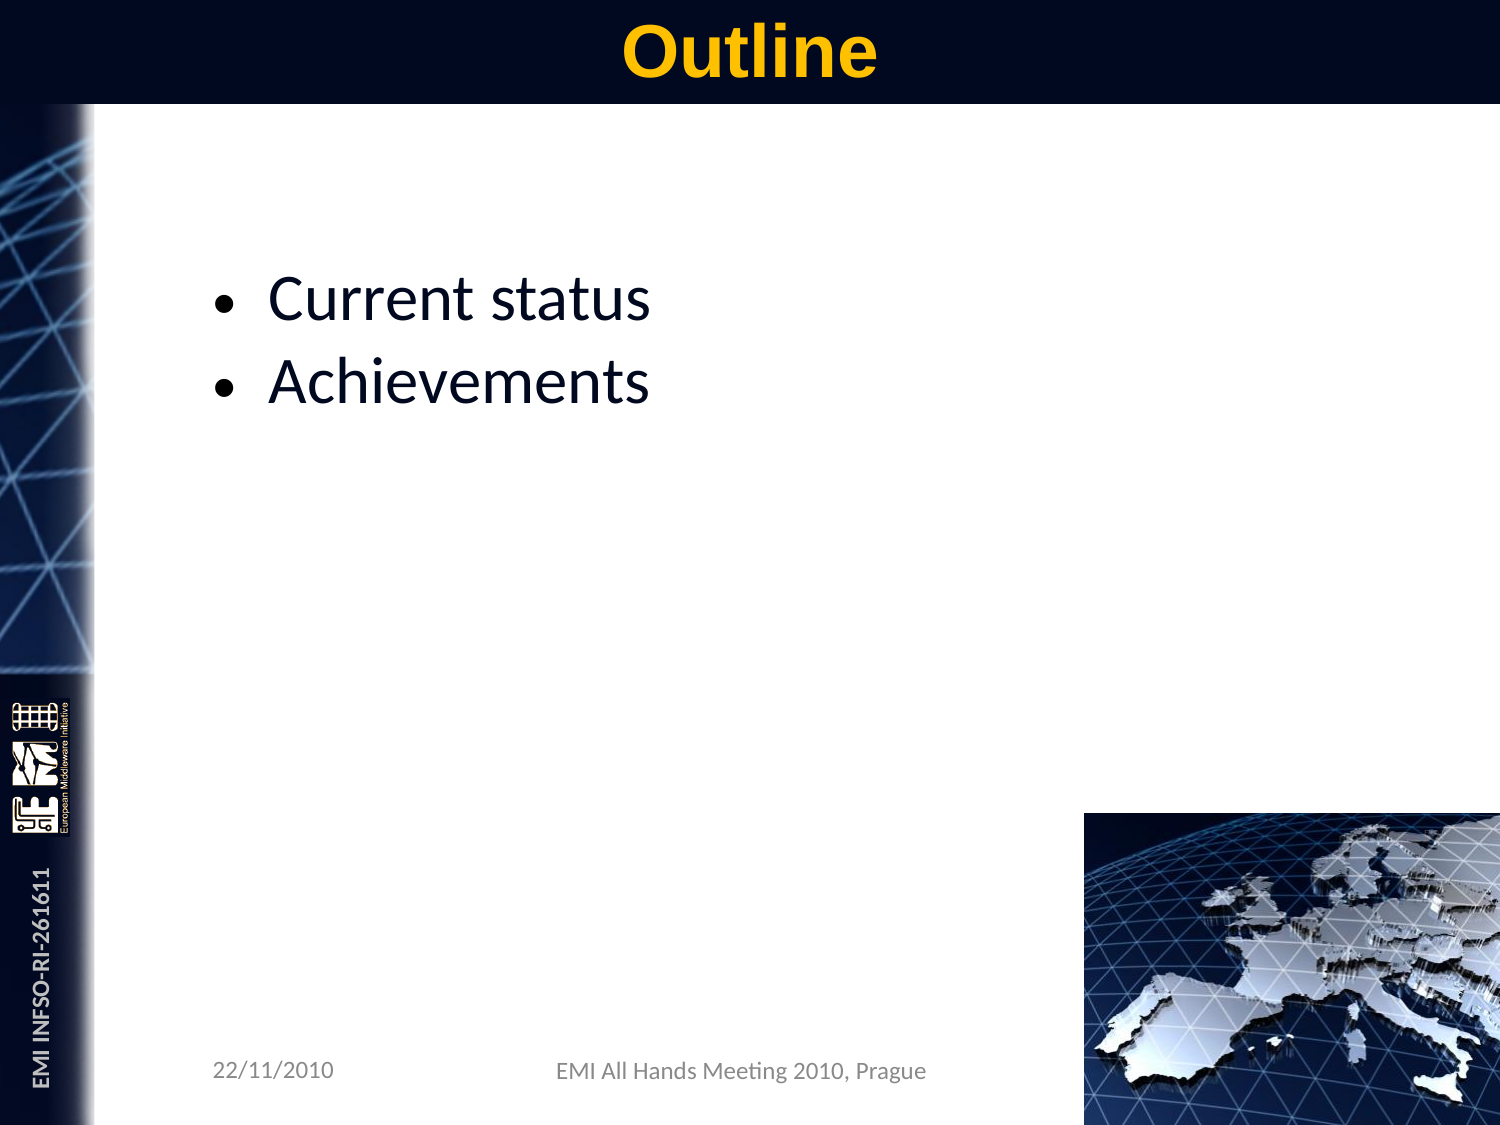

Outline
# Current status
Achievements
22/11/2010
fasfsaf